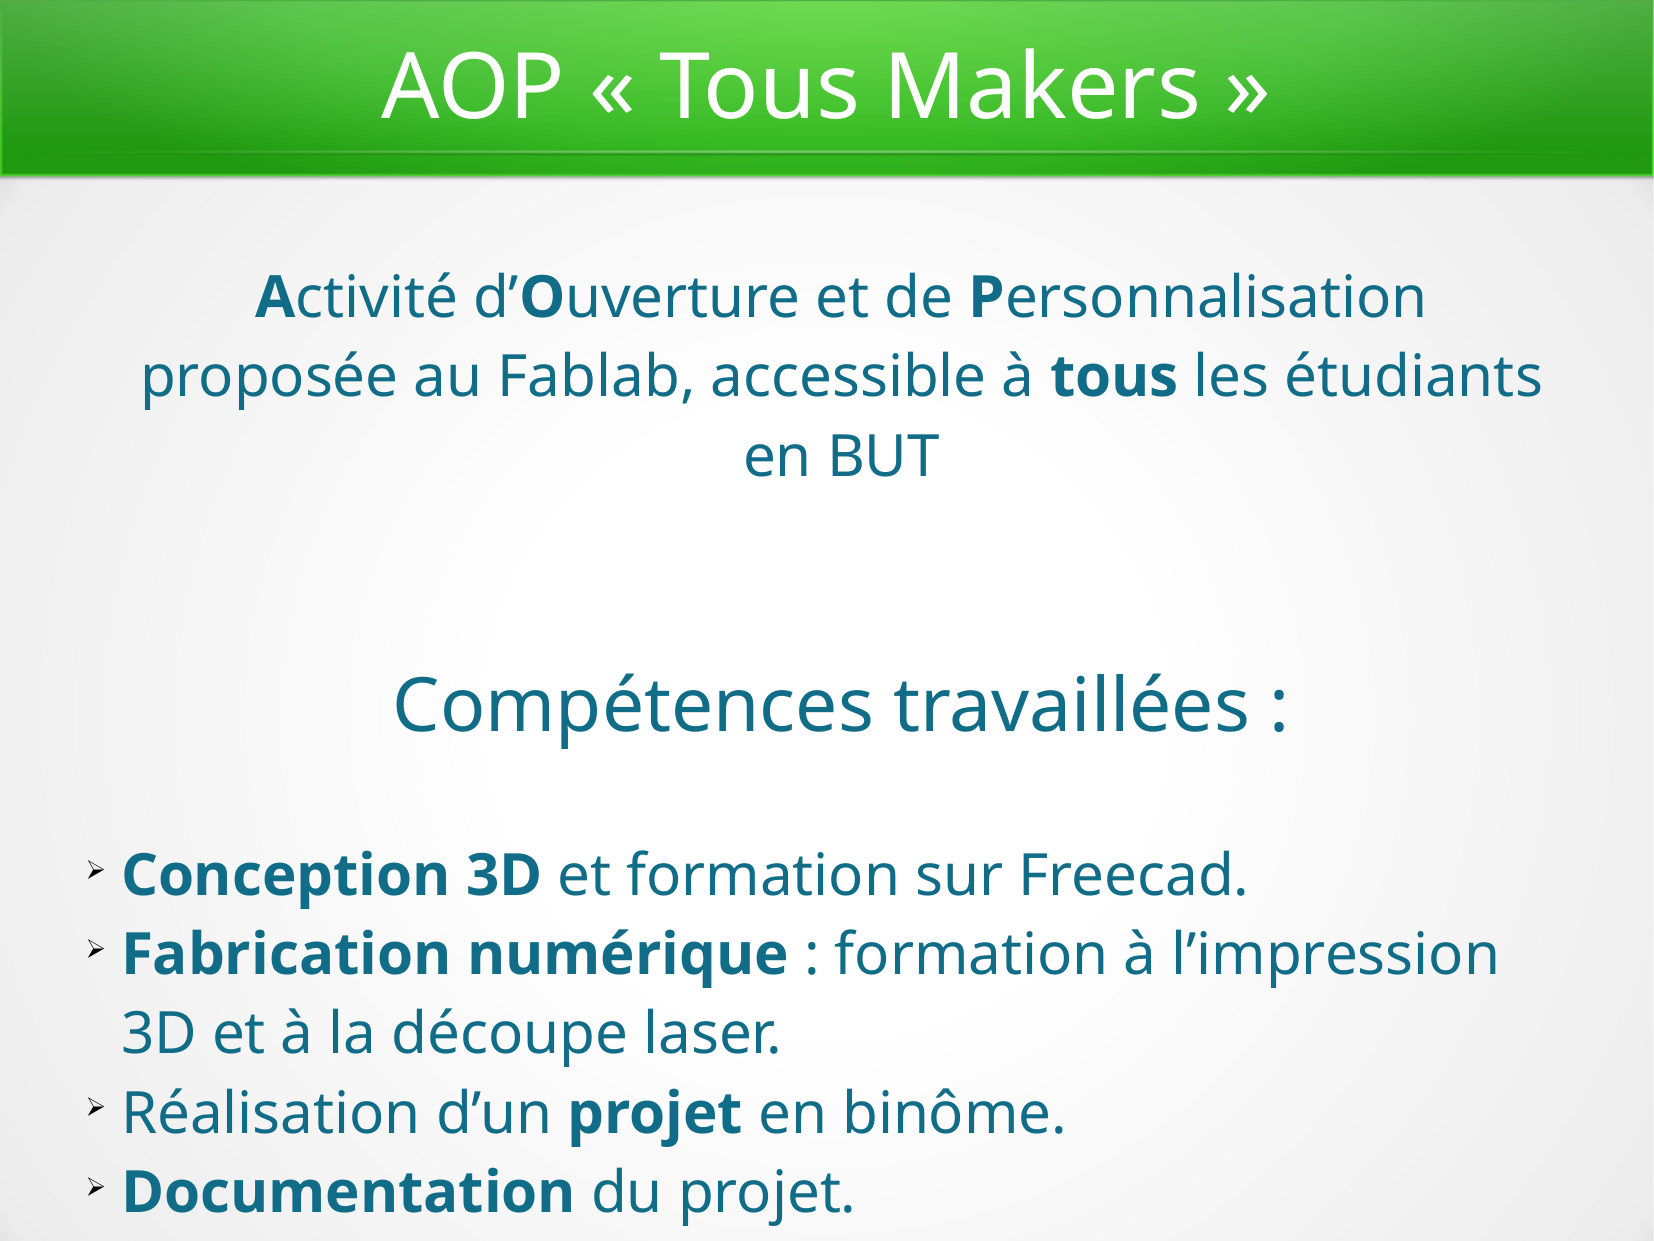

# AOP « Tous Makers »
Activité d’Ouverture et de Personnalisation proposée au Fablab, accessible à tous les étudiants en BUT
Compétences travaillées :
Conception 3D et formation sur Freecad.
Fabrication numérique : formation à l’impression 3D et à la découpe laser.
Réalisation d’un projet en binôme.
Documentation du projet.